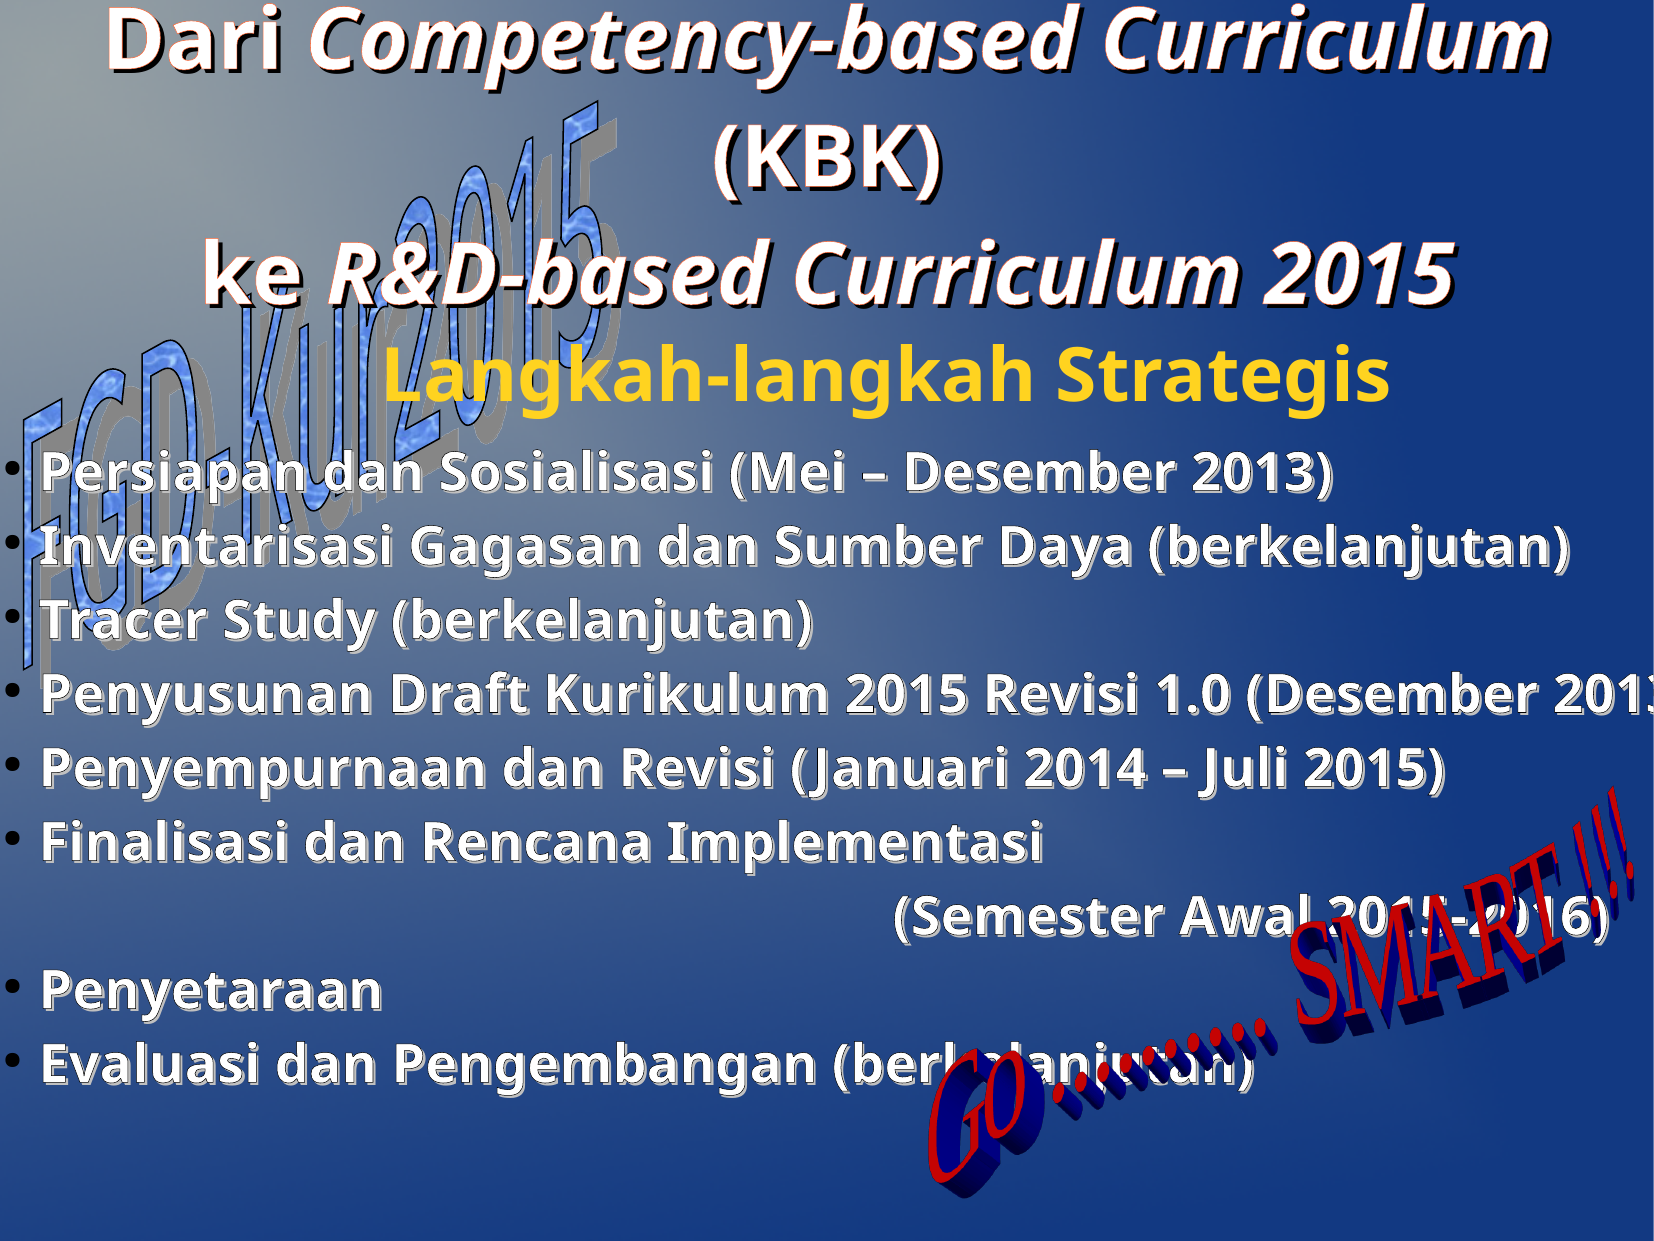

# Dari Competency-based Curriculum (KBK) ke R&D-based Curriculum 2015
FGD-Kur2015
Langkah-langkah Strategis
Persiapan dan Sosialisasi (Mei – Desember 2013)
Inventarisasi Gagasan dan Sumber Daya (berkelanjutan)
Tracer Study (berkelanjutan)
Penyusunan Draft Kurikulum 2015 Revisi 1.0 (Desember 2013)
Penyempurnaan dan Revisi (Januari 2014 – Juli 2015)
Finalisasi dan Rencana Implementasi
 (Semester Awal 2015-2016)
Penyetaraan
Evaluasi dan Pengembangan (berkelanjutan)
Go .......... SMART !!!